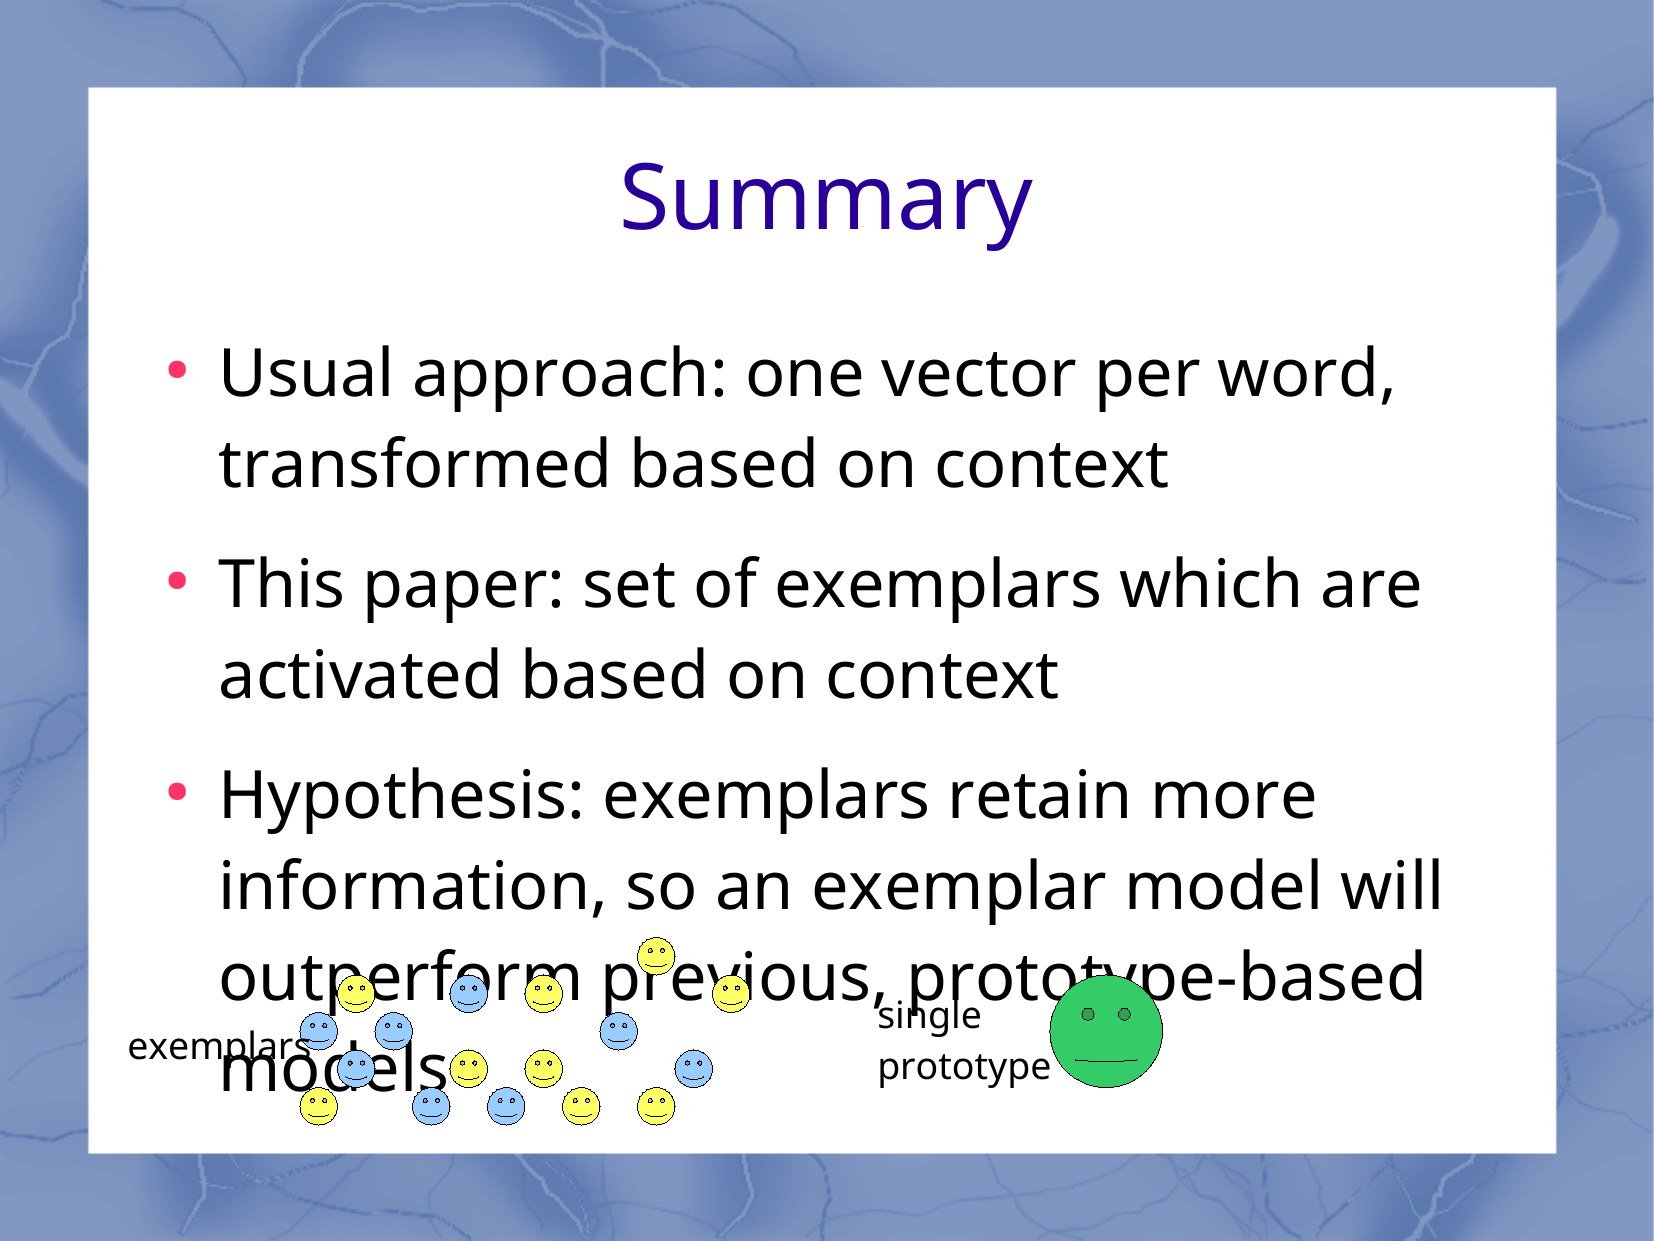

# Summary
Usual approach: one vector per word, transformed based on context
This paper: set of exemplars which are activated based on context
Hypothesis: exemplars retain more information, so an exemplar model will outperform previous, prototype-based models
single
prototype
exemplars